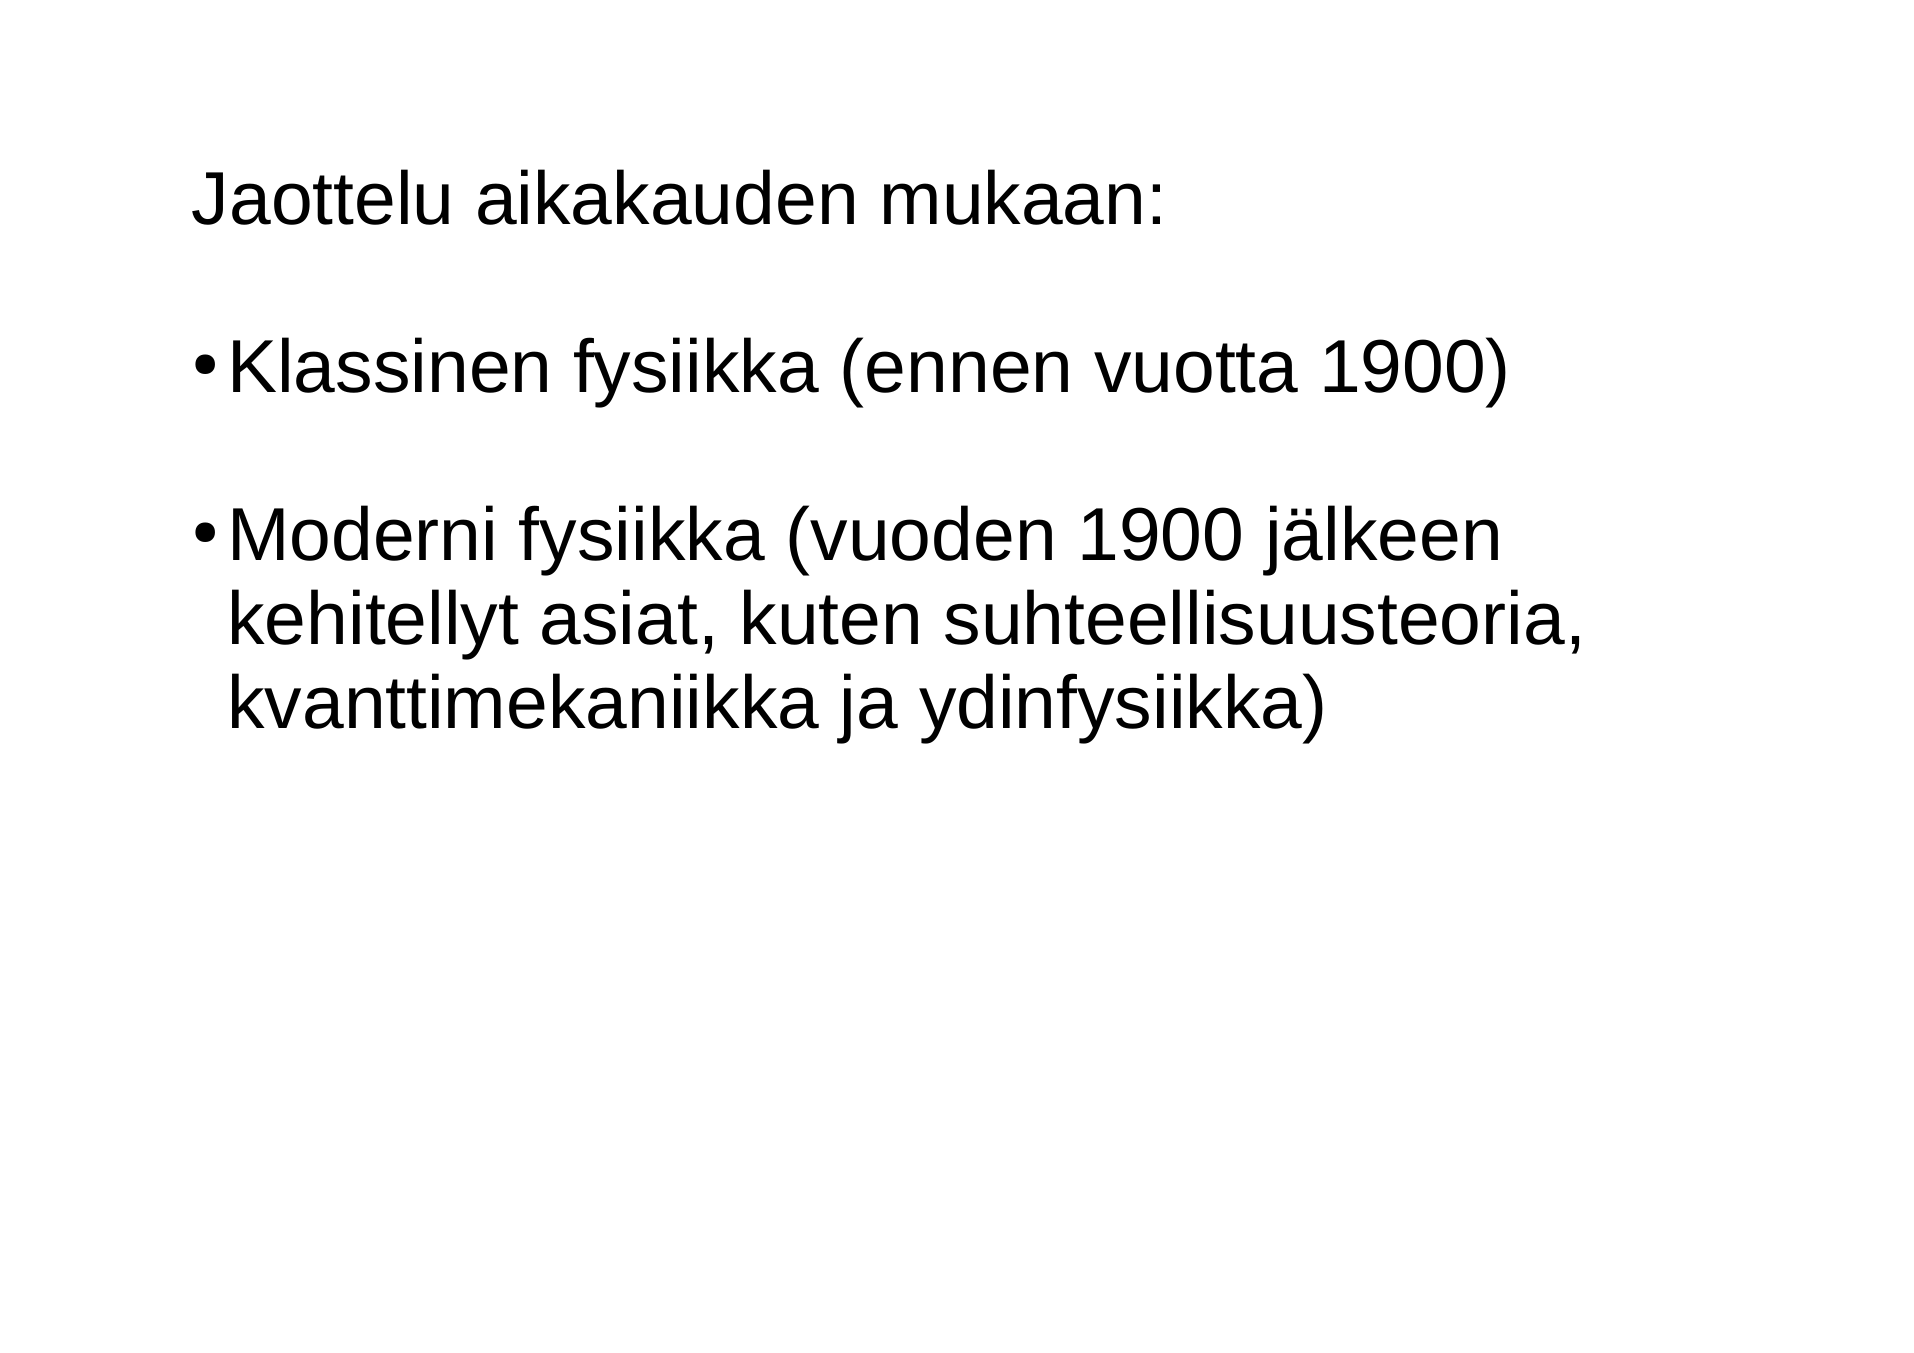

Jaottelu aikakauden mukaan:
Klassinen fysiikka (ennen vuotta 1900)
Moderni fysiikka (vuoden 1900 jälkeen kehitellyt asiat, kuten suhteellisuusteoria, kvanttimekaniikka ja ydinfysiikka)